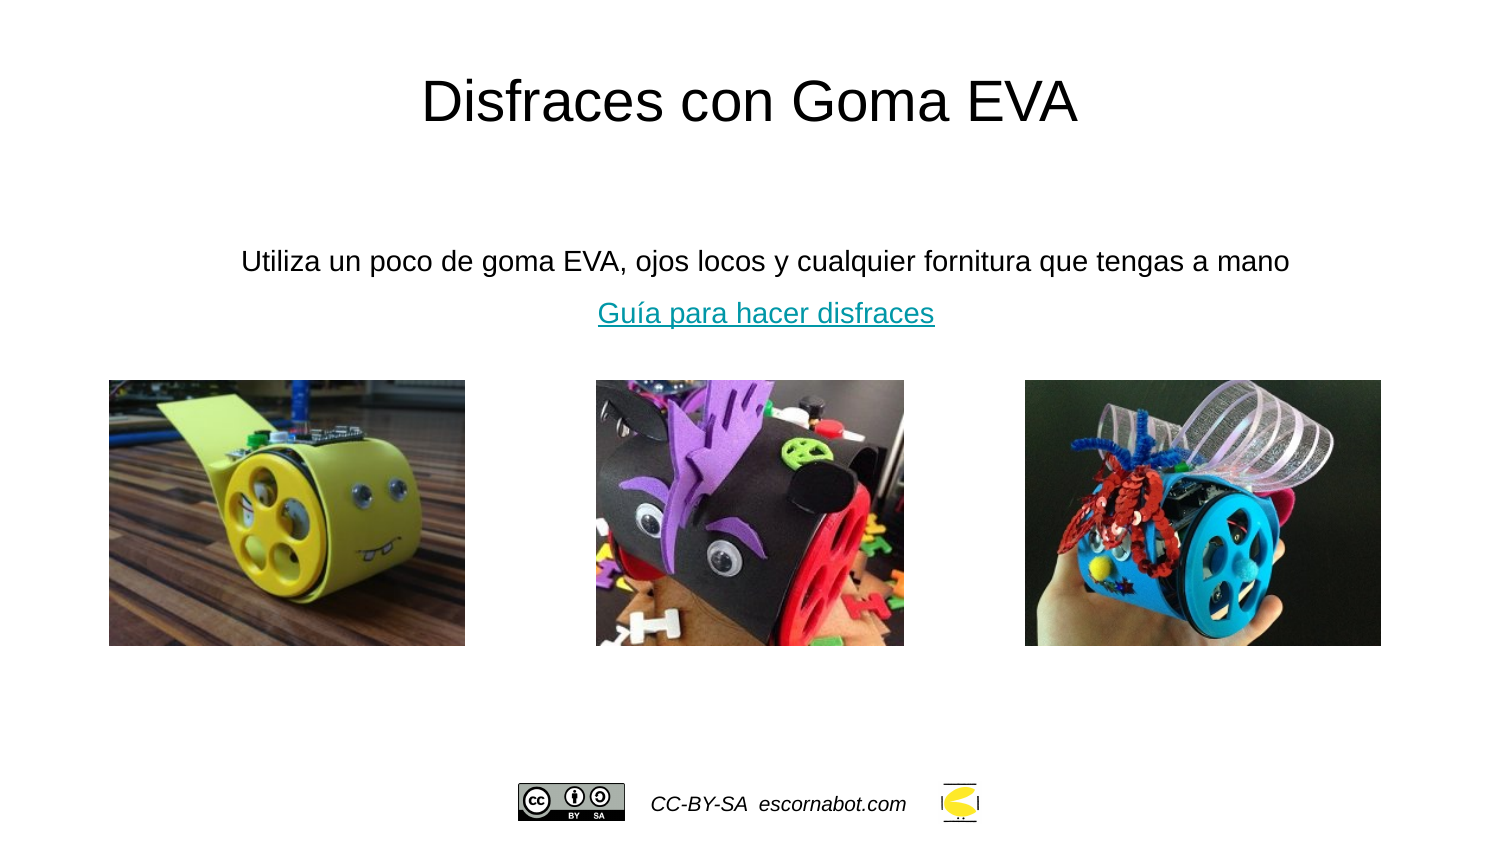

# Disfraces con Goma EVA
Utiliza un poco de goma EVA, ojos locos y cualquier fornitura que tengas a mano
Guía para hacer disfraces
CC-BY-SA escornabot.com